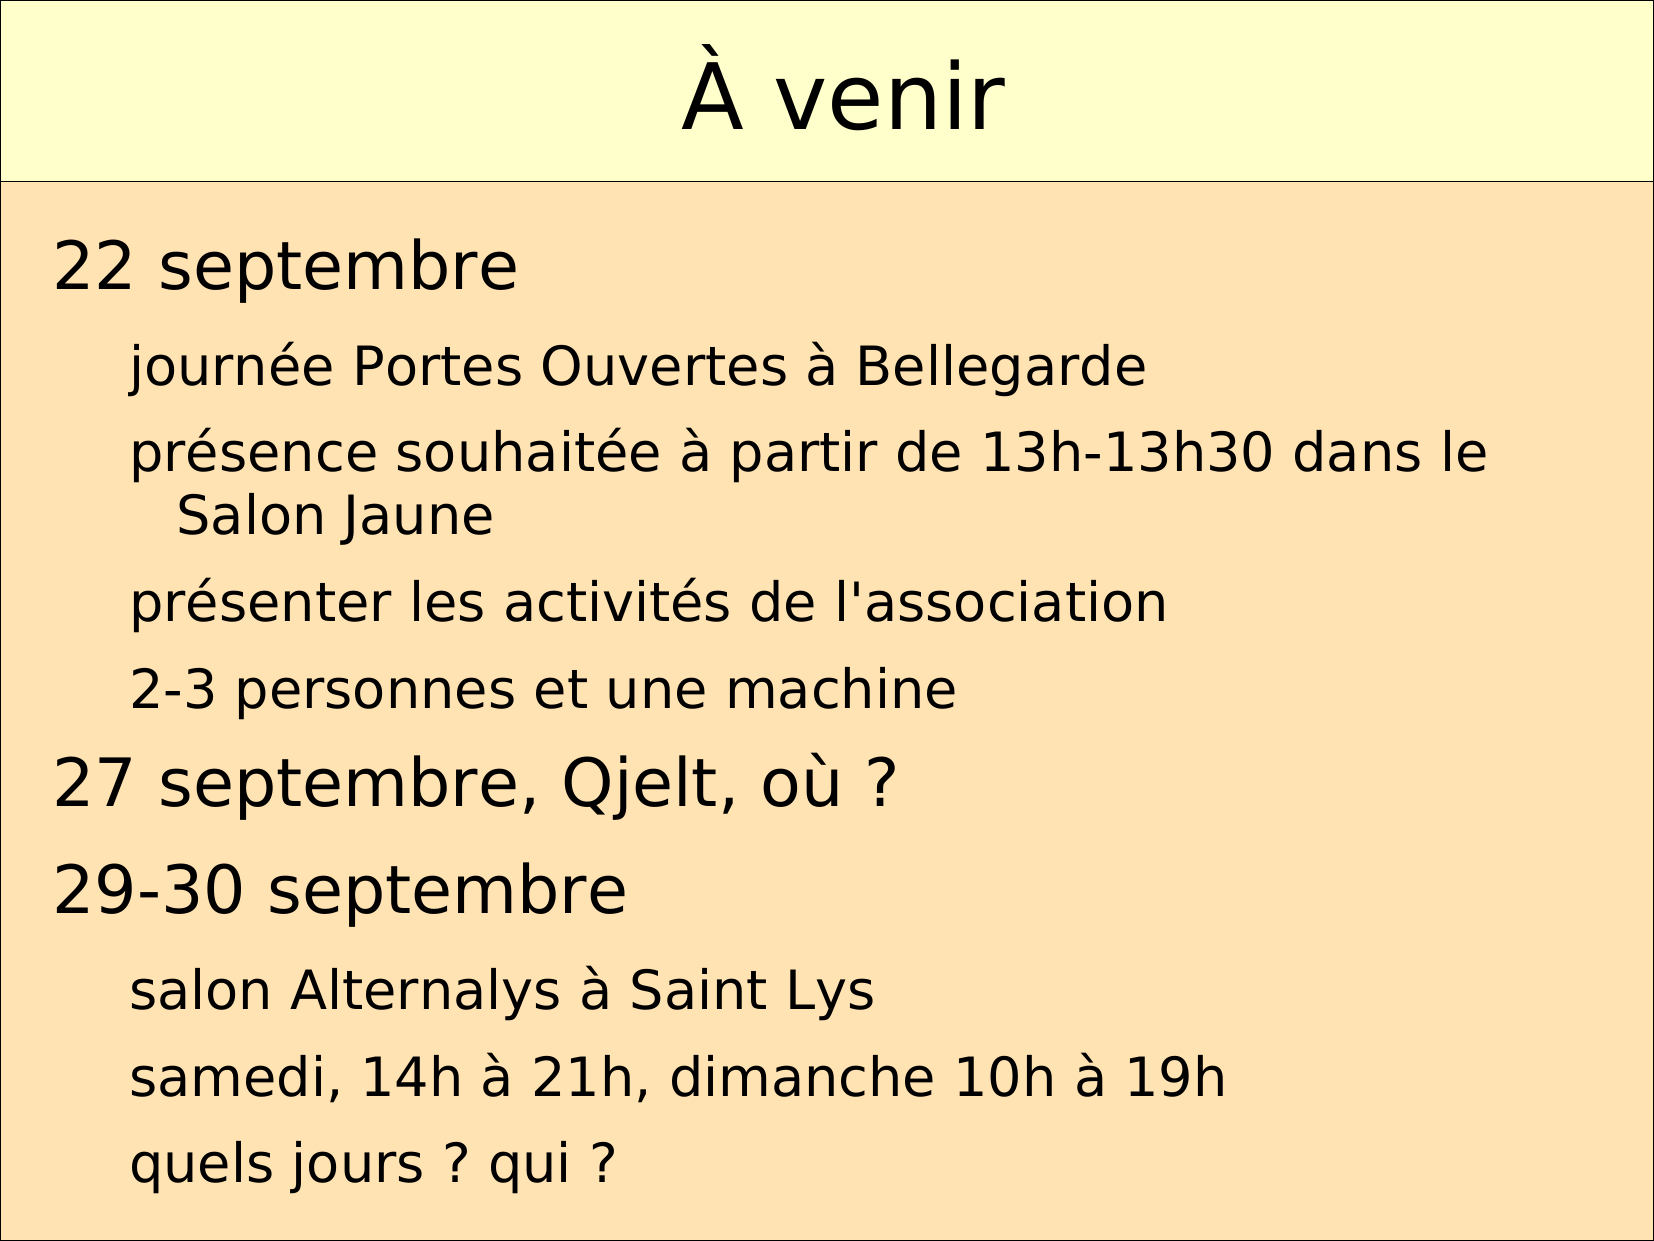

# À venir
22 septembre
journée Portes Ouvertes à Bellegarde
présence souhaitée à partir de 13h-13h30 dans le Salon Jaune
présenter les activités de l'association
2-3 personnes et une machine
27 septembre, Qjelt, où ?
29-30 septembre
salon Alternalys à Saint Lys
samedi, 14h à 21h, dimanche 10h à 19h
quels jours ? qui ?